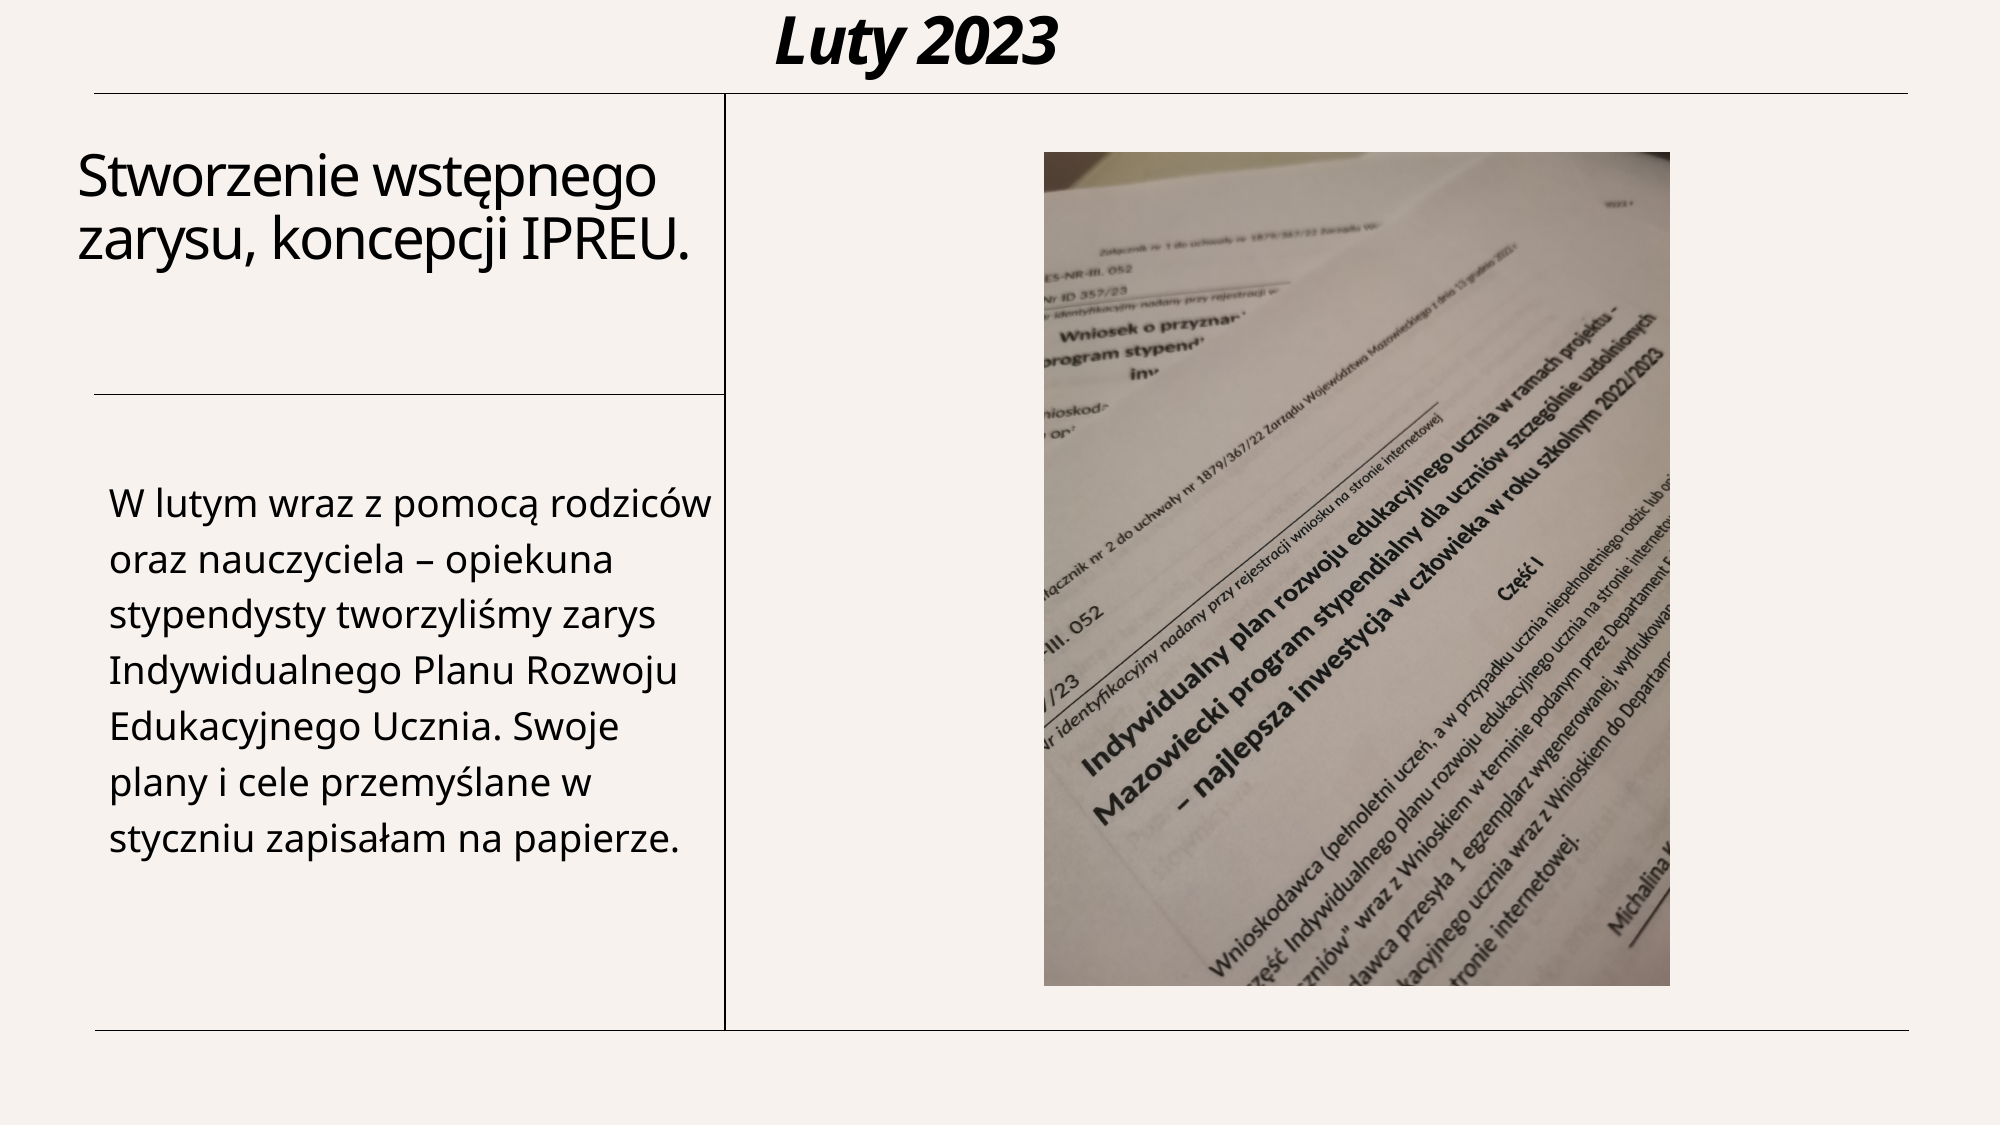

# Luty 2023
Stworzenie wstępnego
zarysu, koncepcji IPREU.
W lutym wraz z pomocą rodziców oraz nauczyciela – opiekuna stypendysty tworzyliśmy zarys Indywidualnego Planu Rozwoju Edukacyjnego Ucznia. Swoje plany i cele przemyślane w styczniu zapisałam na papierze.